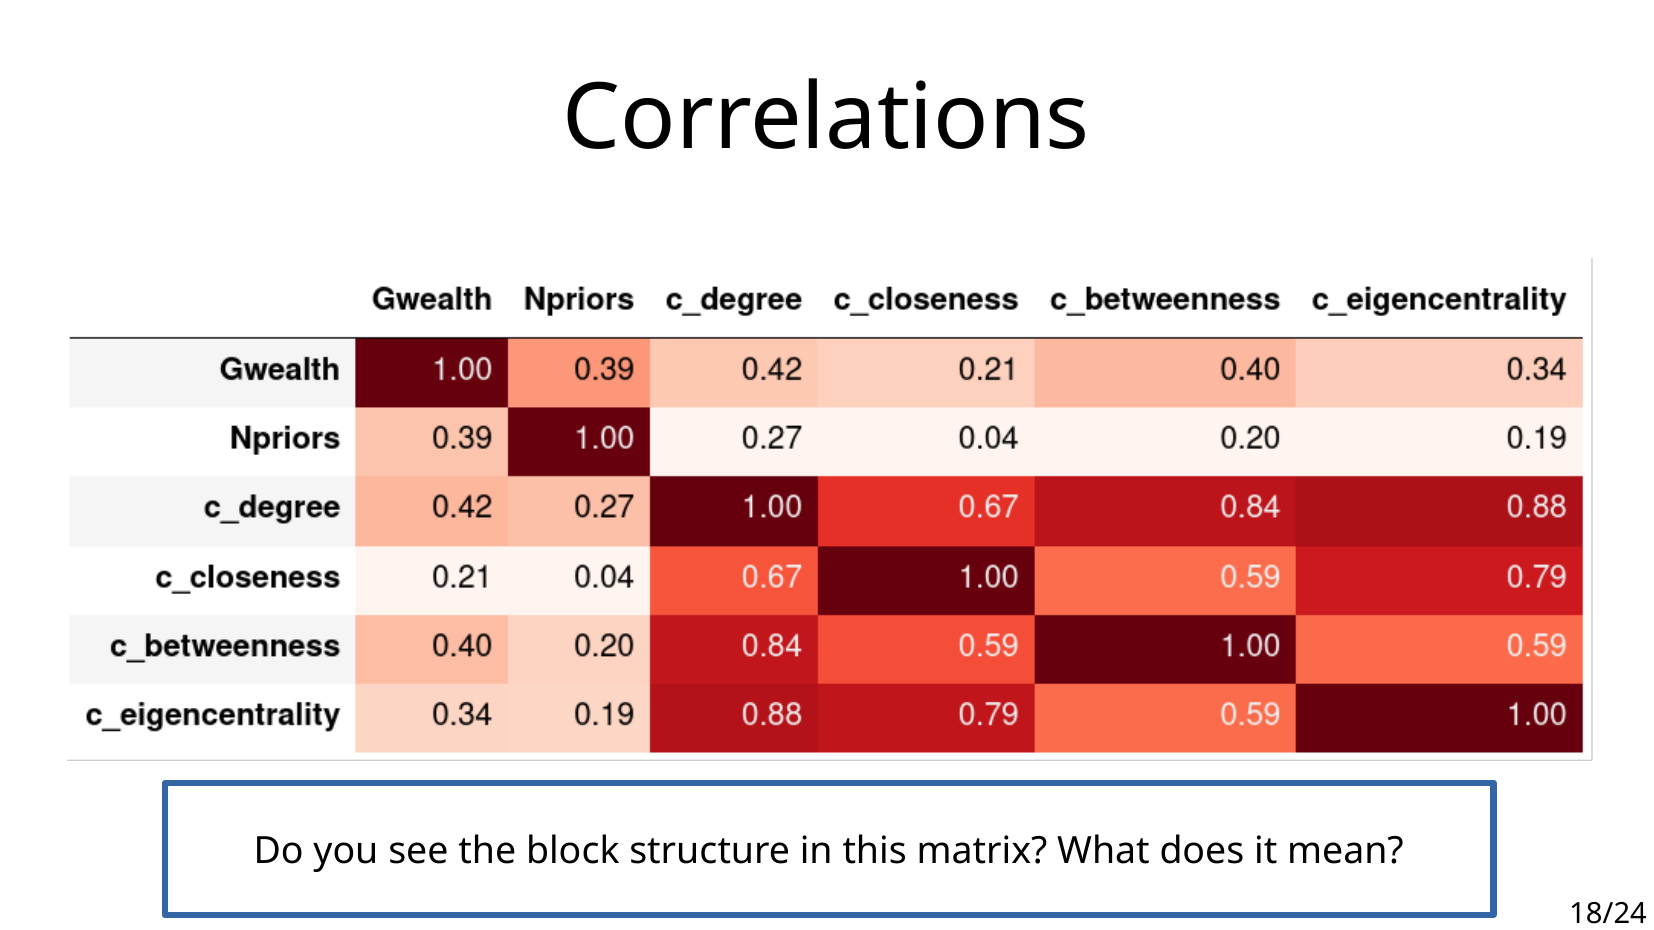

# Correlations
Do you see the block structure in this matrix? What does it mean?
18